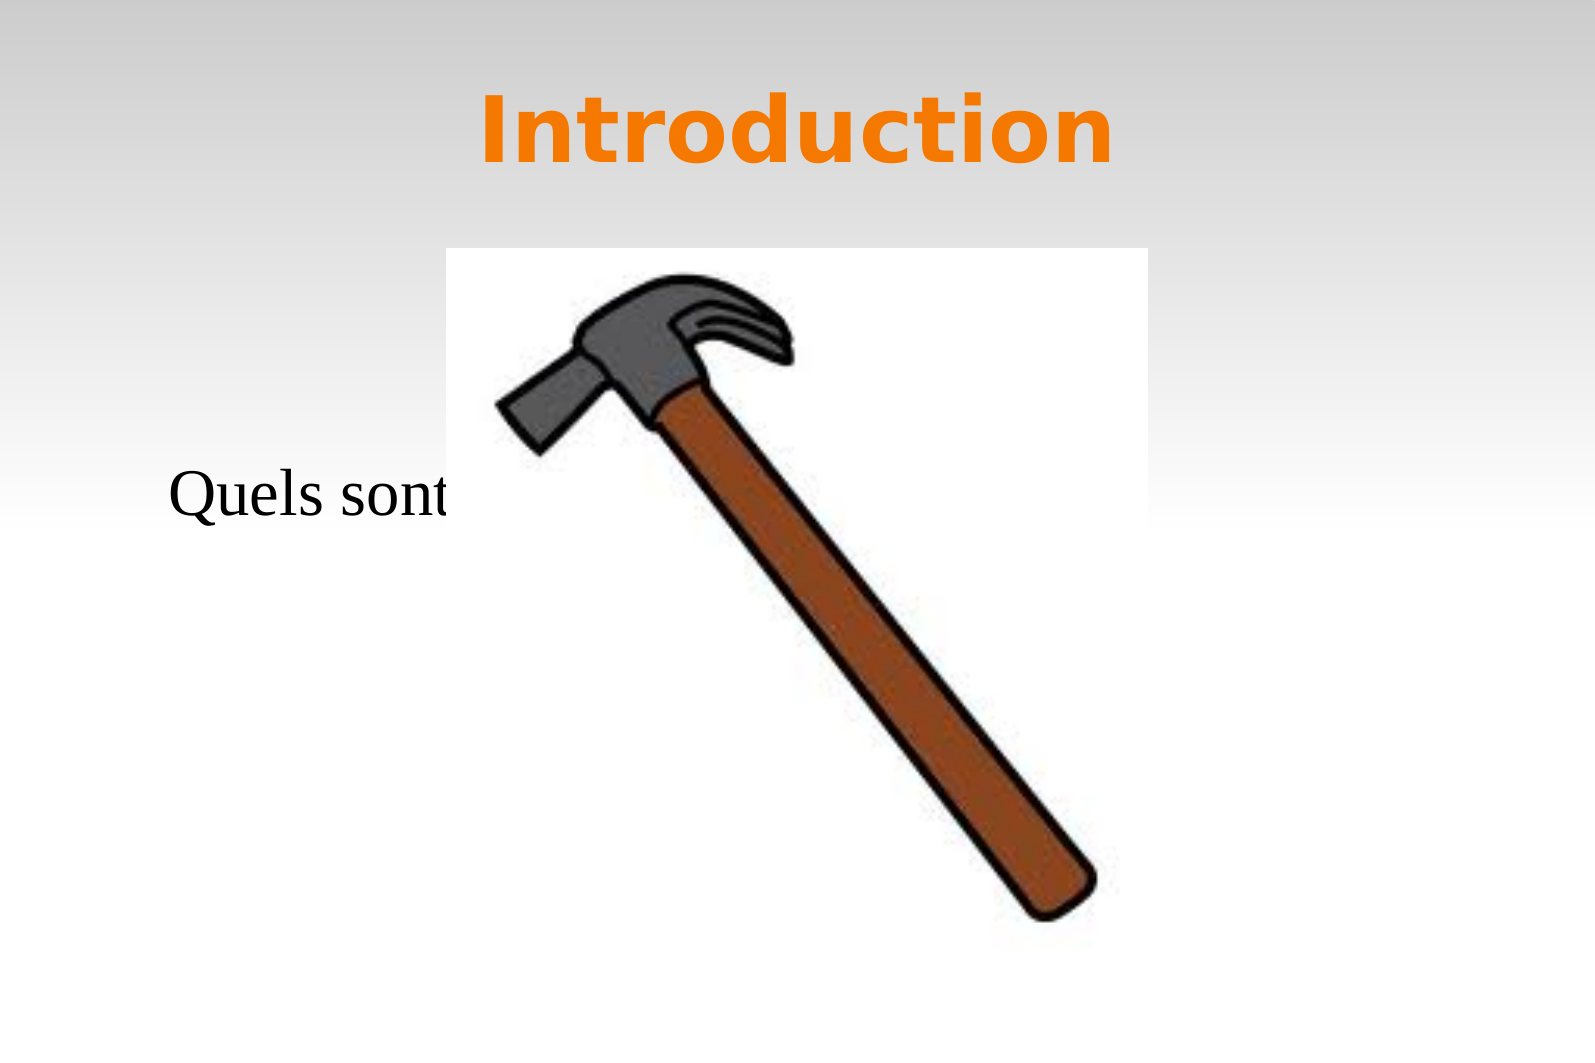

# Introduction
Quels sont les principes du Libre ?